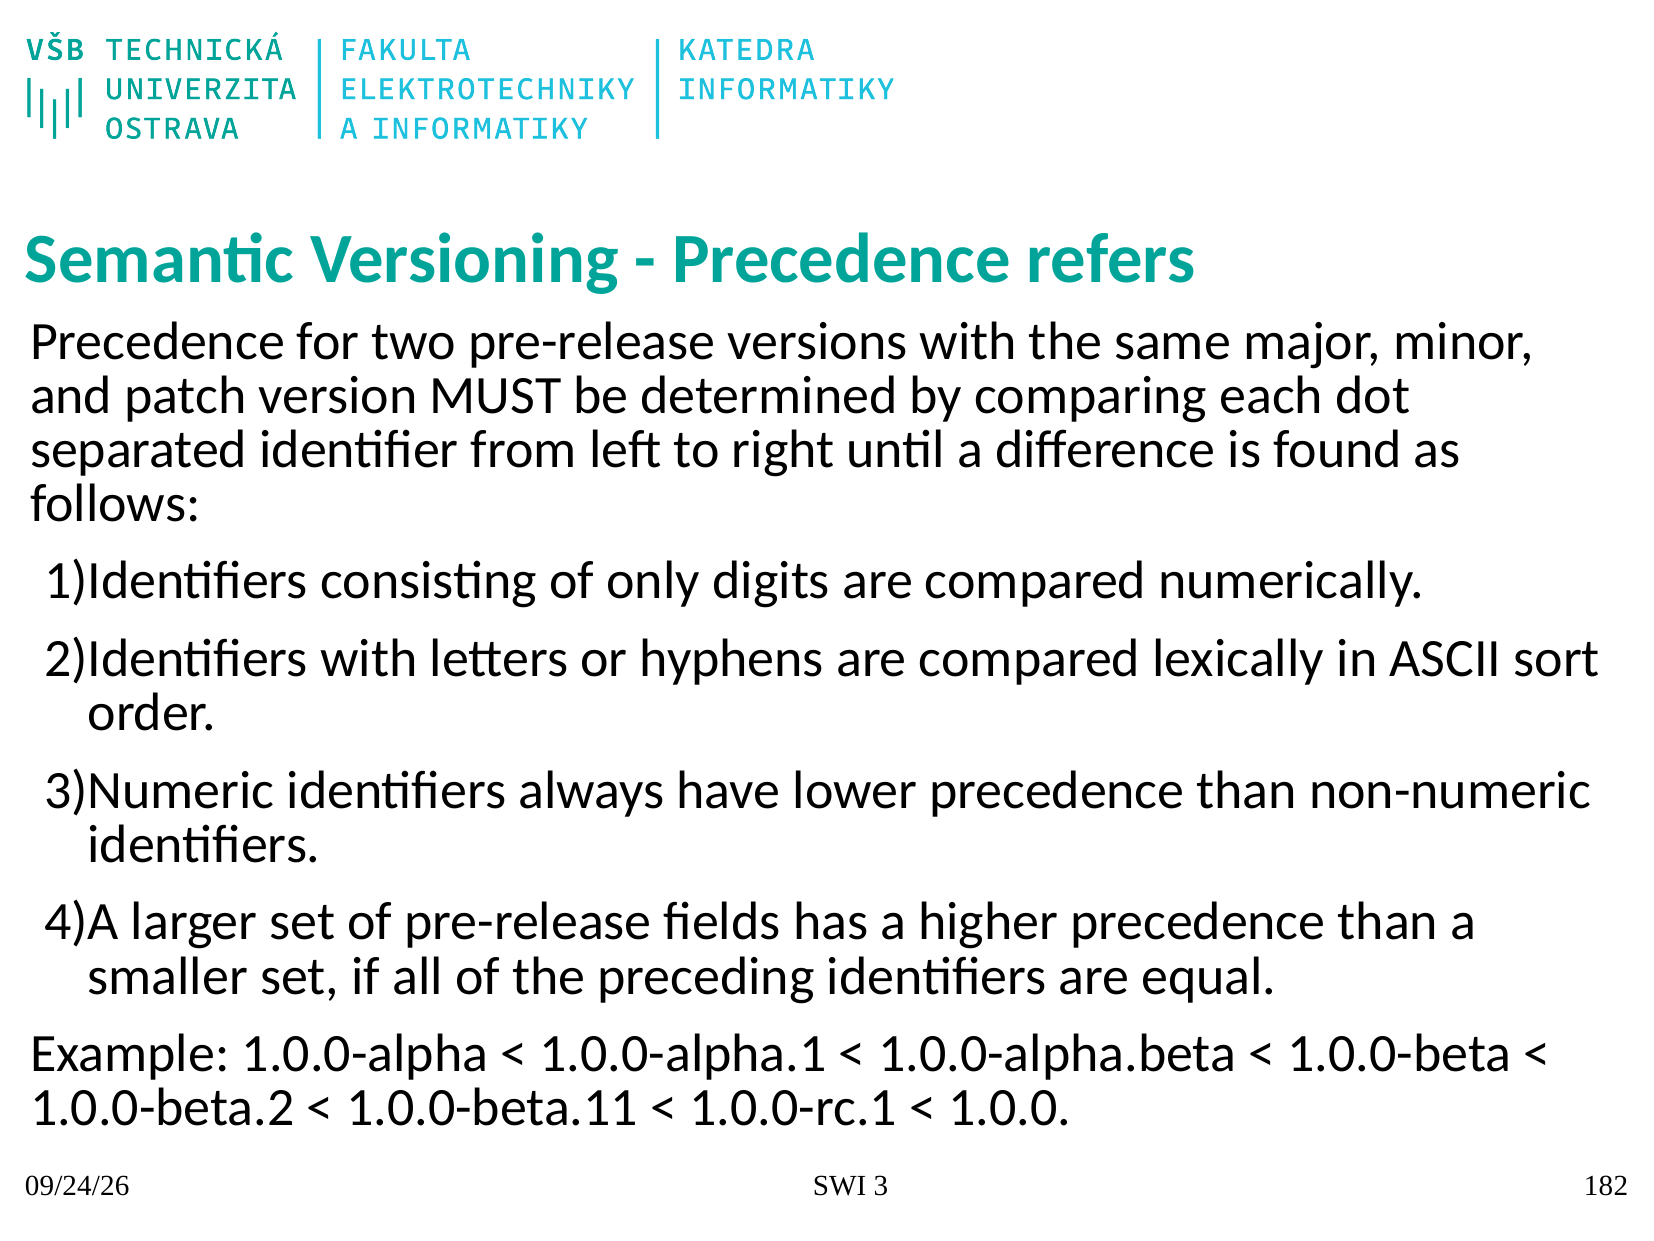

# Semantic Versioning - Precedence refers
Precedence for two pre-release versions with the same major, minor, and patch version MUST be determined by comparing each dot separated identifier from left to right until a difference is found as follows:
Identifiers consisting of only digits are compared numerically.
Identifiers with letters or hyphens are compared lexically in ASCII sort order.
Numeric identifiers always have lower precedence than non-numeric identifiers.
A larger set of pre-release fields has a higher precedence than a smaller set, if all of the preceding identifiers are equal.
Example: 1.0.0-alpha < 1.0.0-alpha.1 < 1.0.0-alpha.beta < 1.0.0-beta < 1.0.0-beta.2 < 1.0.0-beta.11 < 1.0.0-rc.1 < 1.0.0.
SWI 3
182